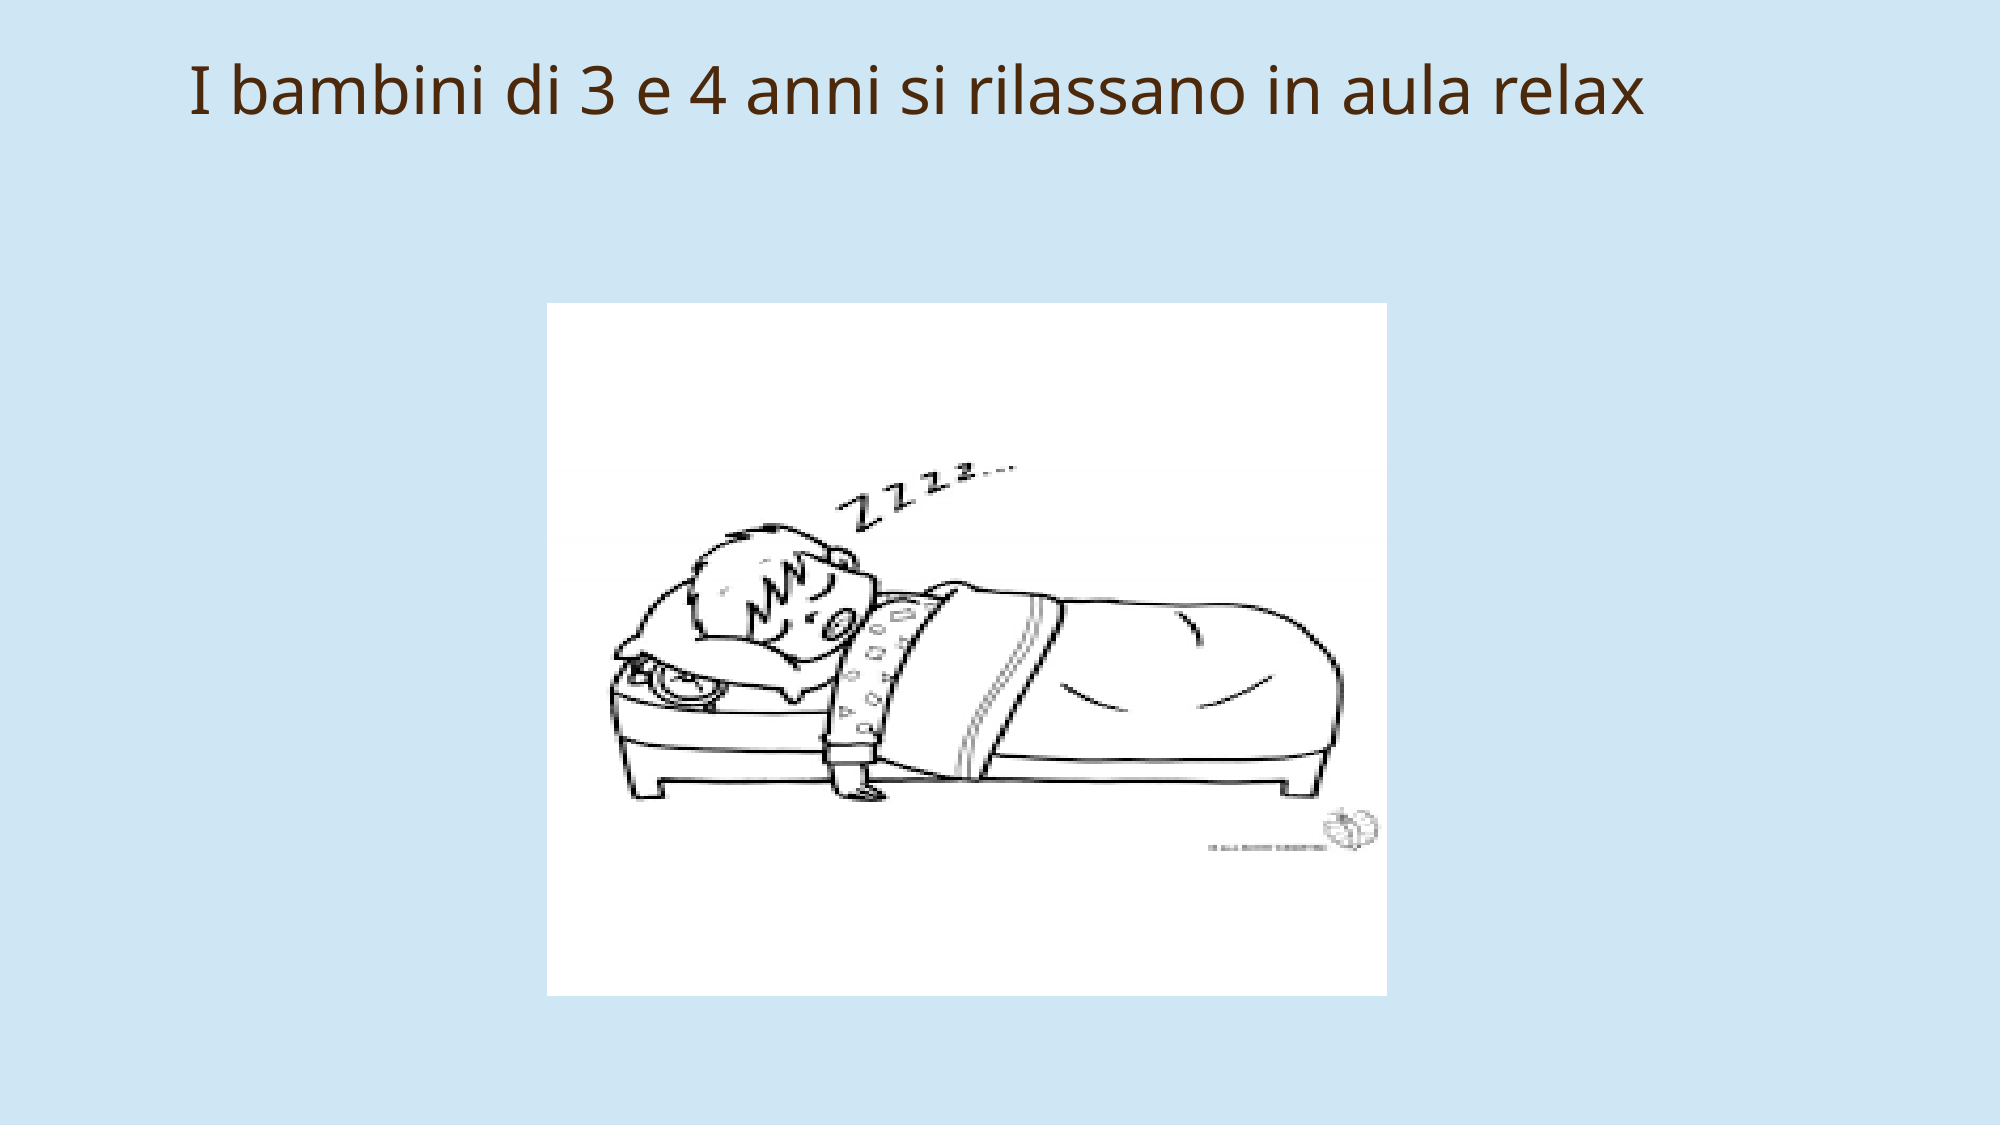

# I bambini di 3 e 4 anni si rilassano in aula relax